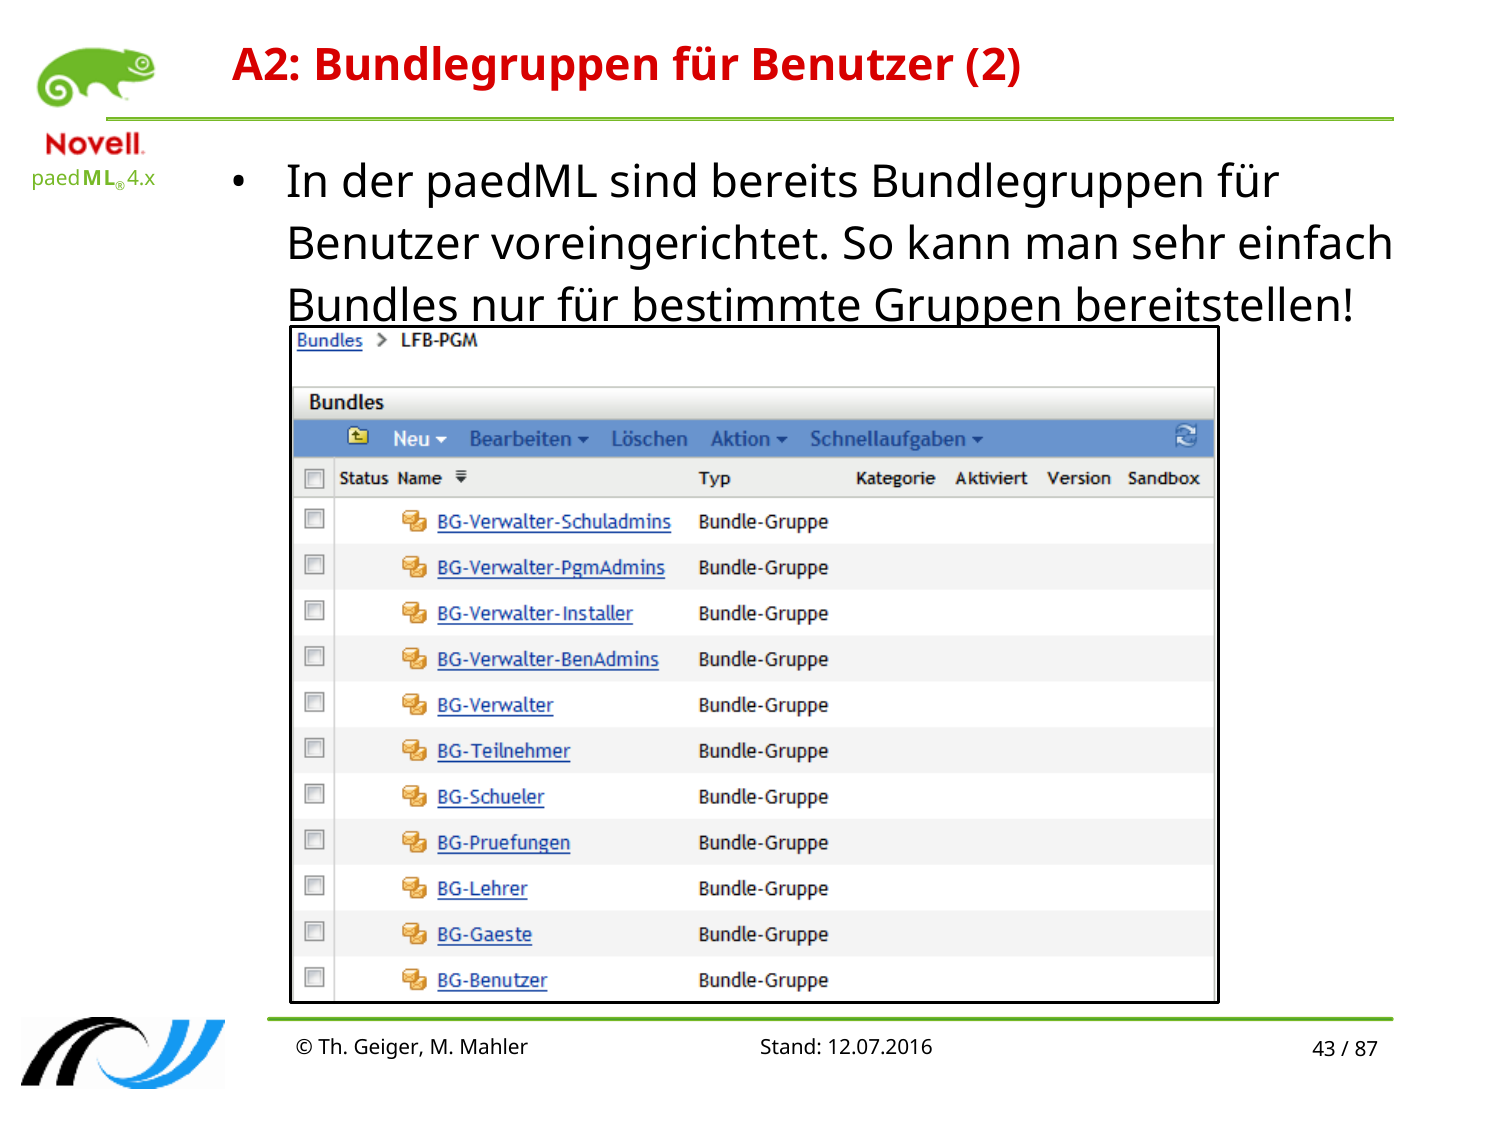

# A2: Bundlegruppen für Benutzer (2)
In der paedML sind bereits Bundlegruppen für Benutzer voreingerichtet. So kann man sehr einfach Bundles nur für bestimmte Gruppen bereitstellen!
© Th. Geiger, M. Mahler
12.07.2016
43